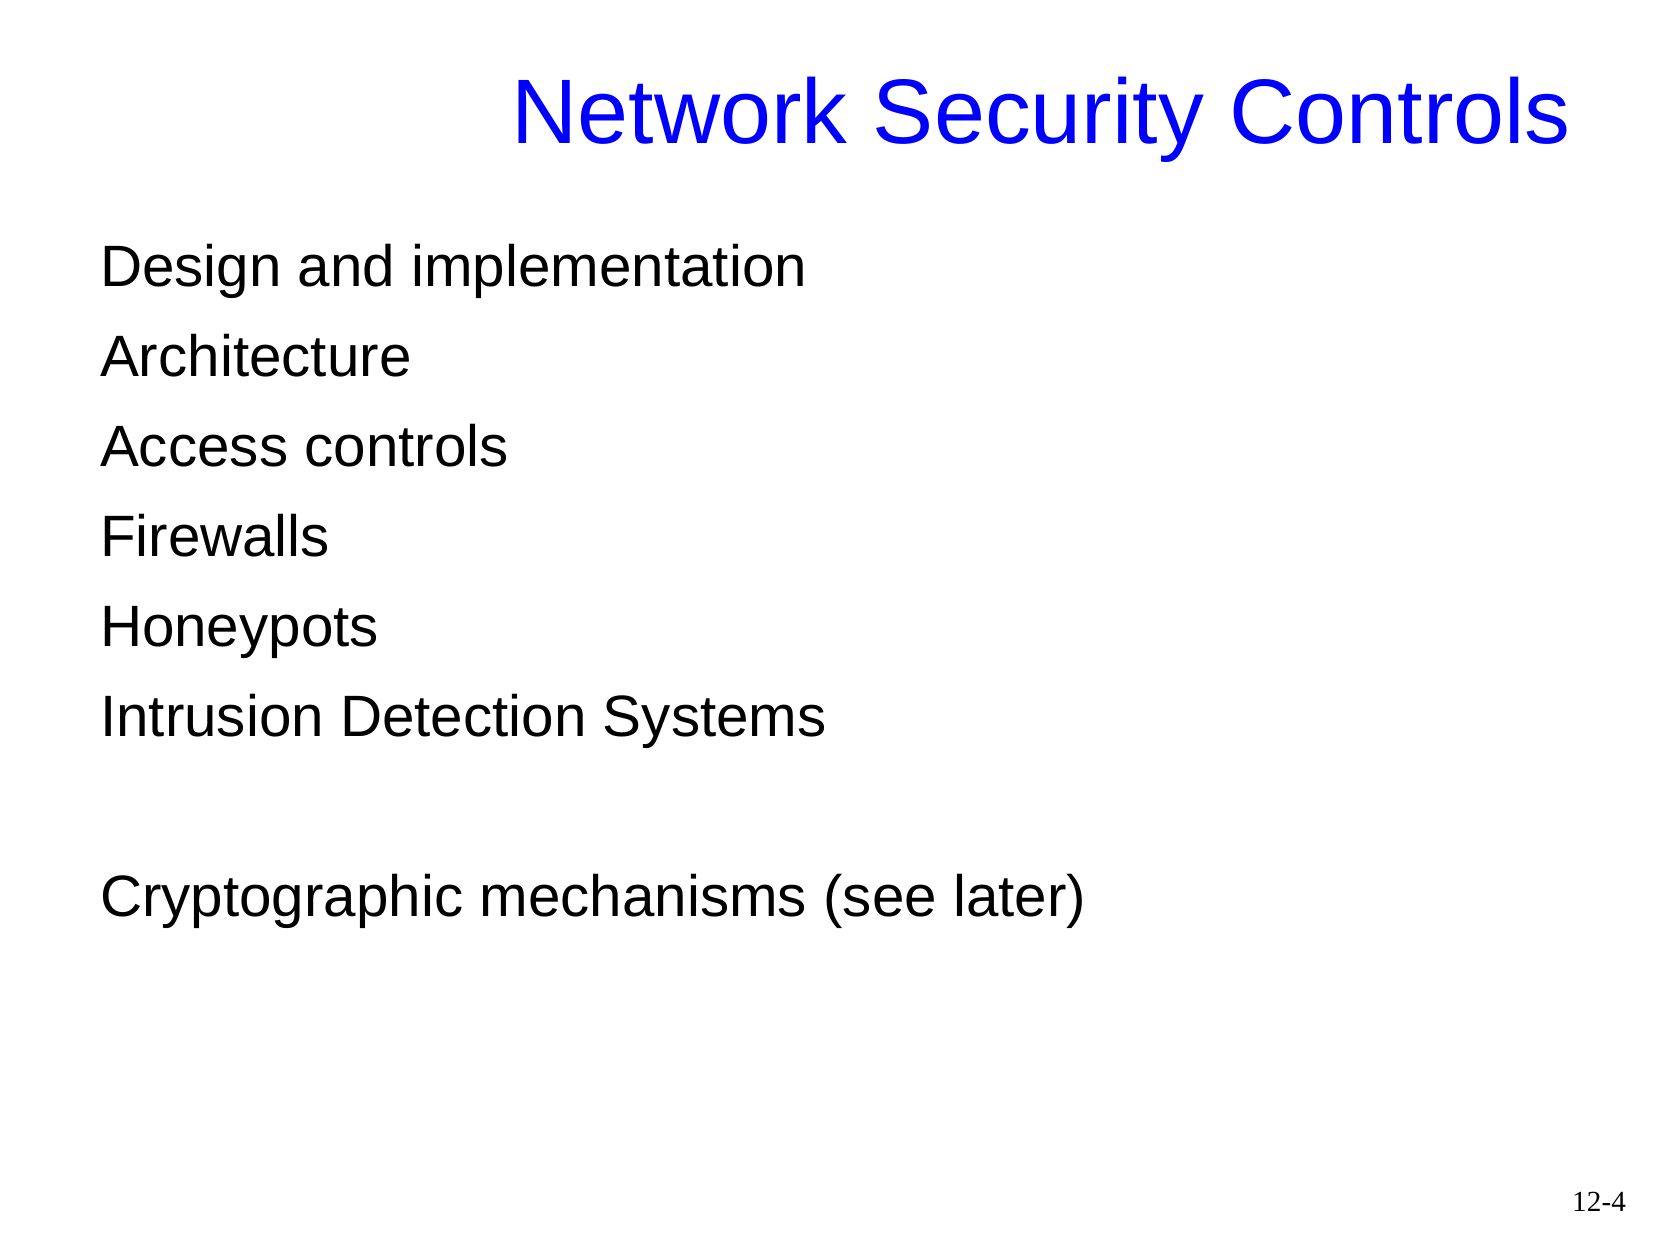

# Network Security Controls
Design and implementation
Architecture
Access controls
Firewalls
Honeypots
Intrusion Detection Systems
Cryptographic mechanisms (see later)